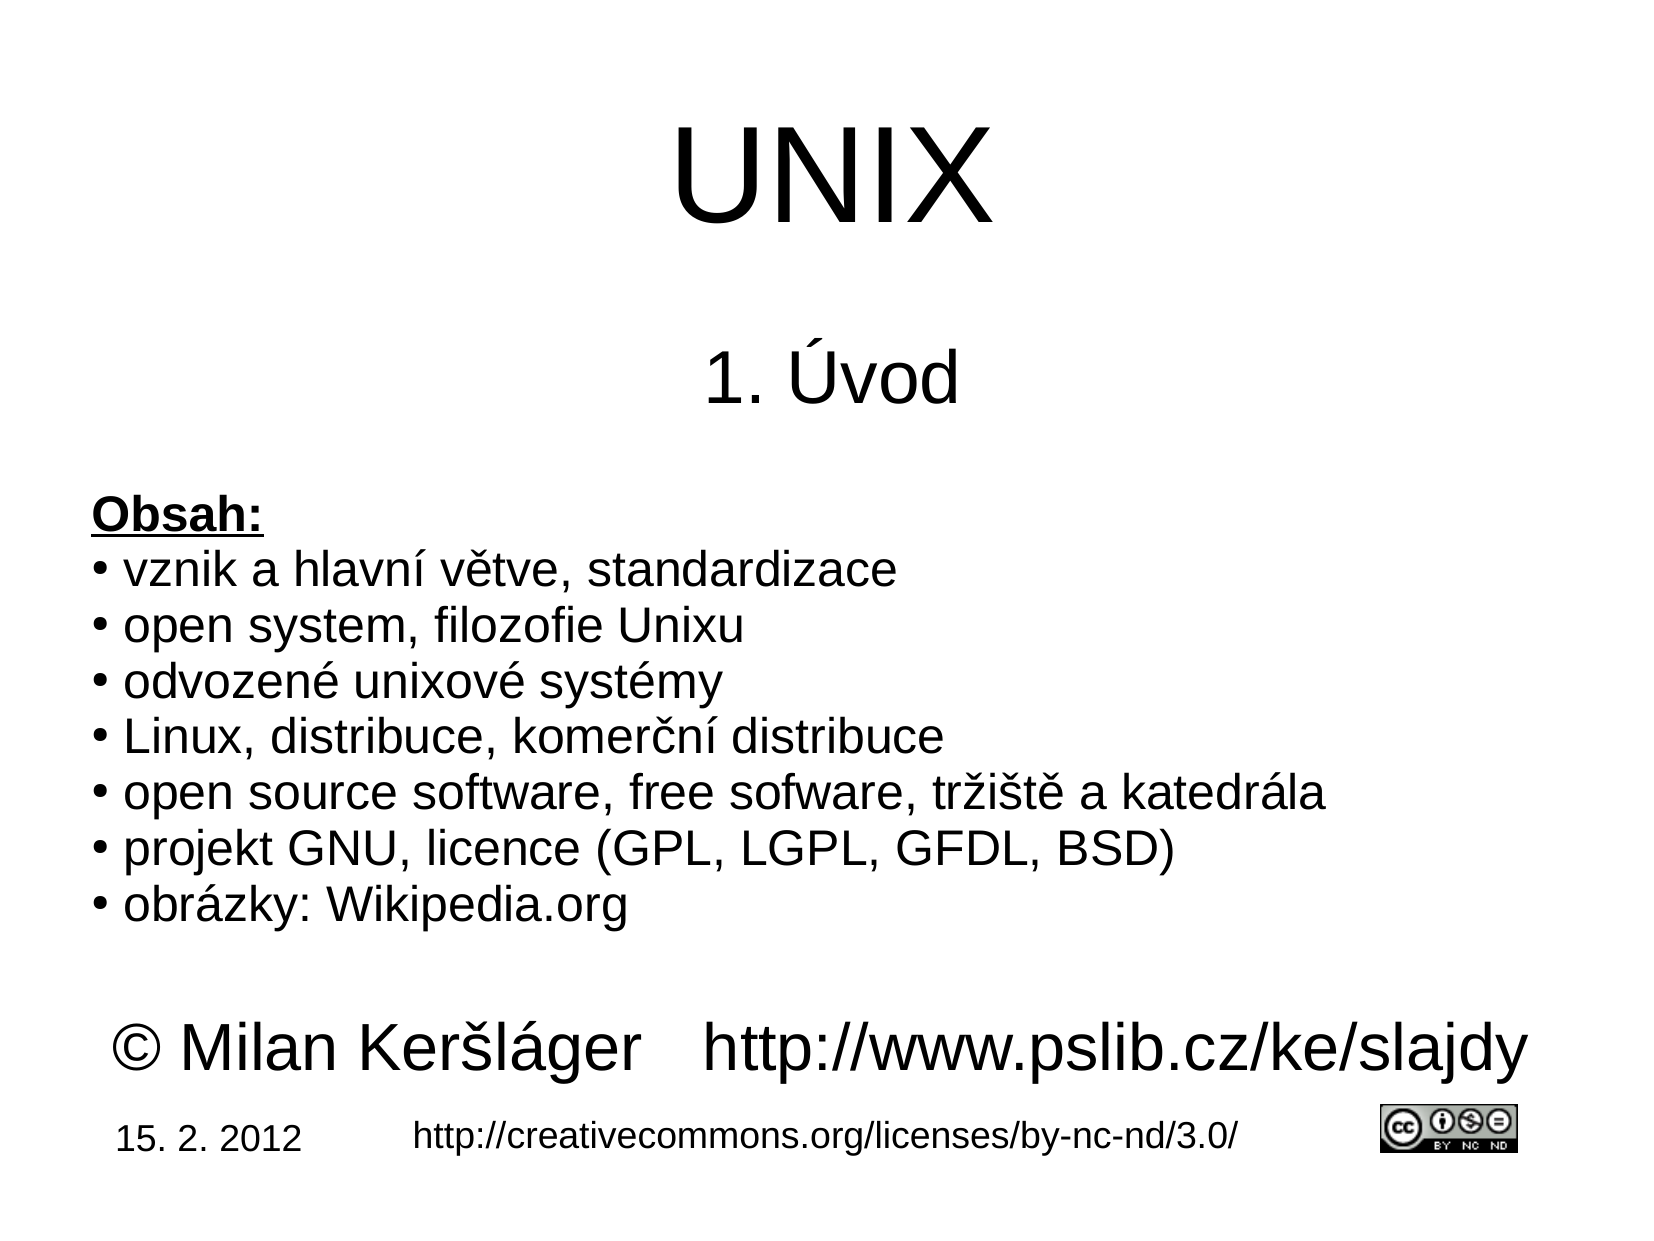

# UNIX 1. Úvod
Obsah:
 vznik a hlavní větve, standardizace
 open system, filozofie Unixu
 odvozené unixové systémy
 Linux, distribuce, komerční distribuce
 open source software, free sofware, tržiště a katedrála
 projekt GNU, licence (GPL, LGPL, GFDL, BSD)
 obrázky: Wikipedia.org
© Milan Keršláger	http://www.pslib.cz/ke/slajdy
http://creativecommons.org/licenses/by-nc-nd/3.0/
15. 2. 2012